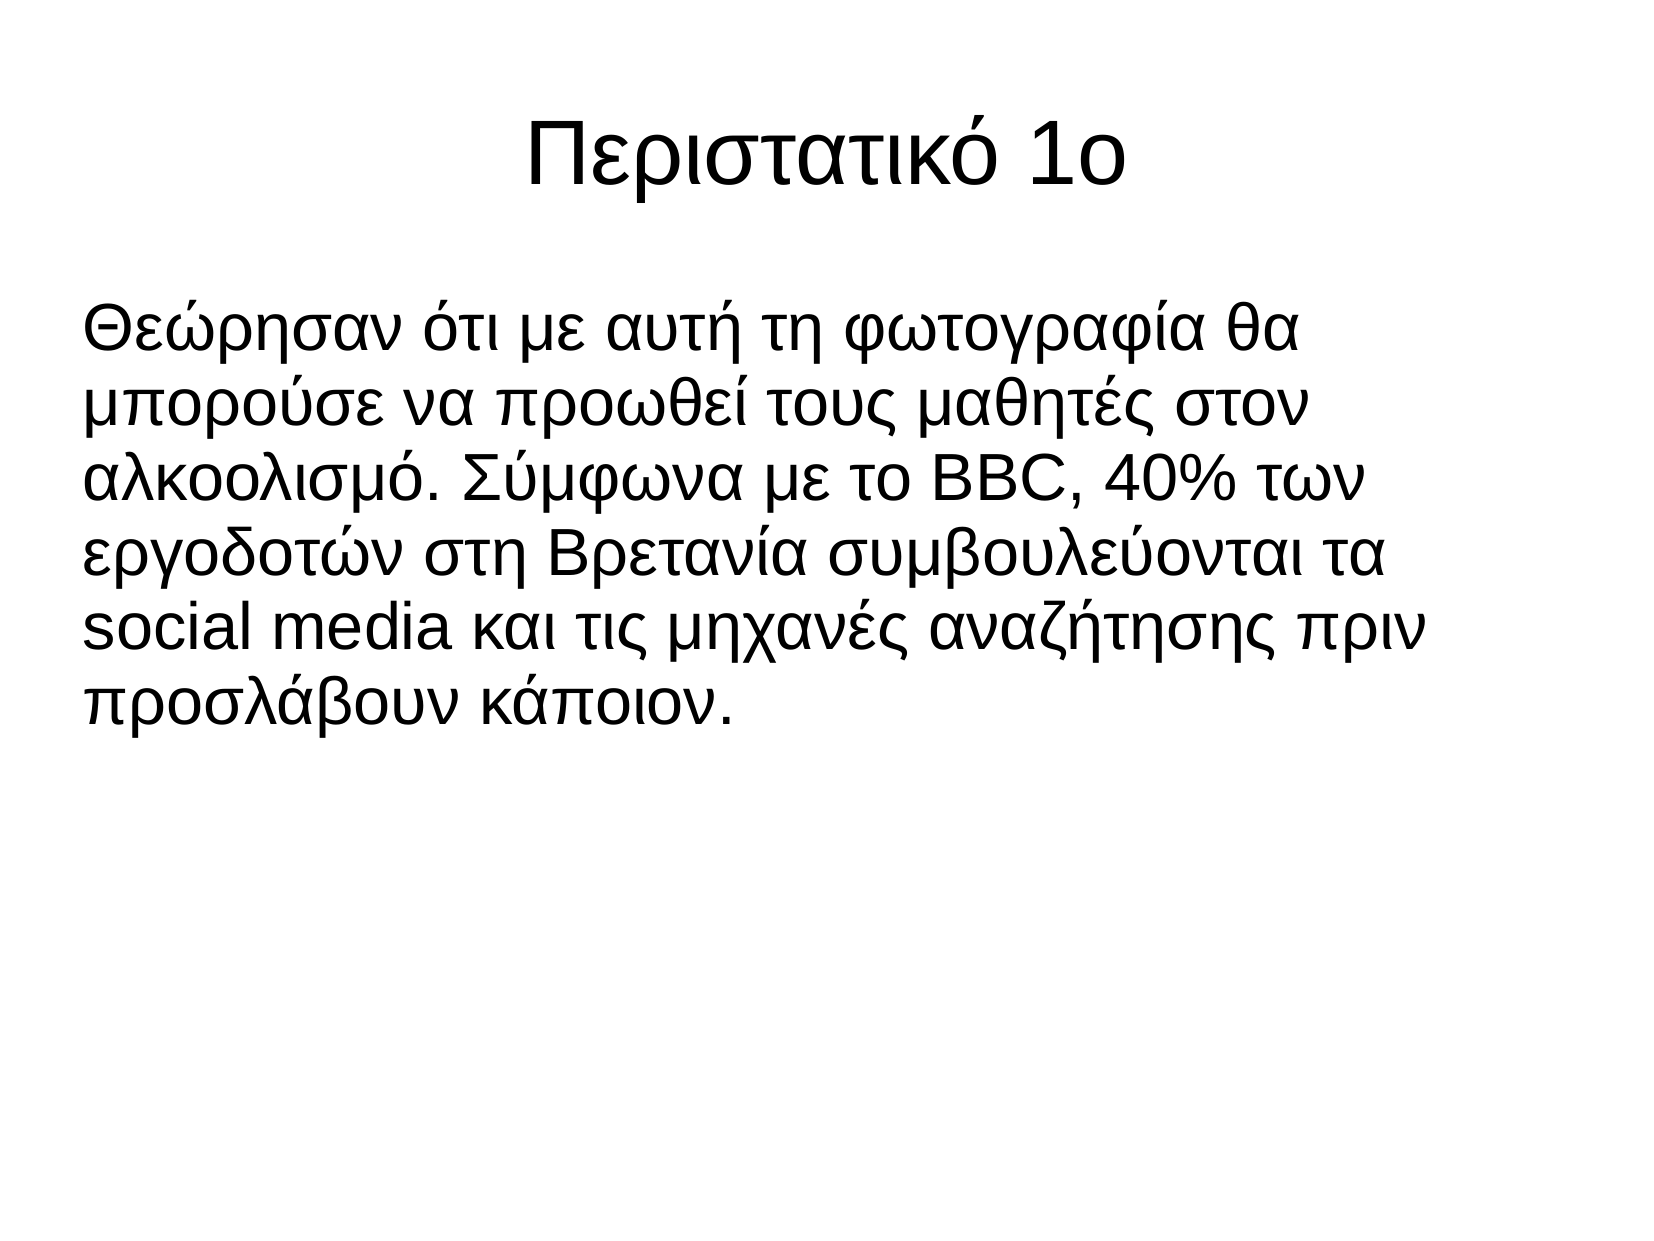

# Περιστατικό 1ο
Θεώρησαν ότι με αυτή τη φωτογραφία θα μπορούσε να προωθεί τους μαθητές στον αλκοολισμό. Σύμφωνα με το BBC, 40% των εργοδοτών στη Βρετανία συμβουλεύονται τα social media και τις μηχανές αναζήτησης πριν προσλάβουν κάποιον.